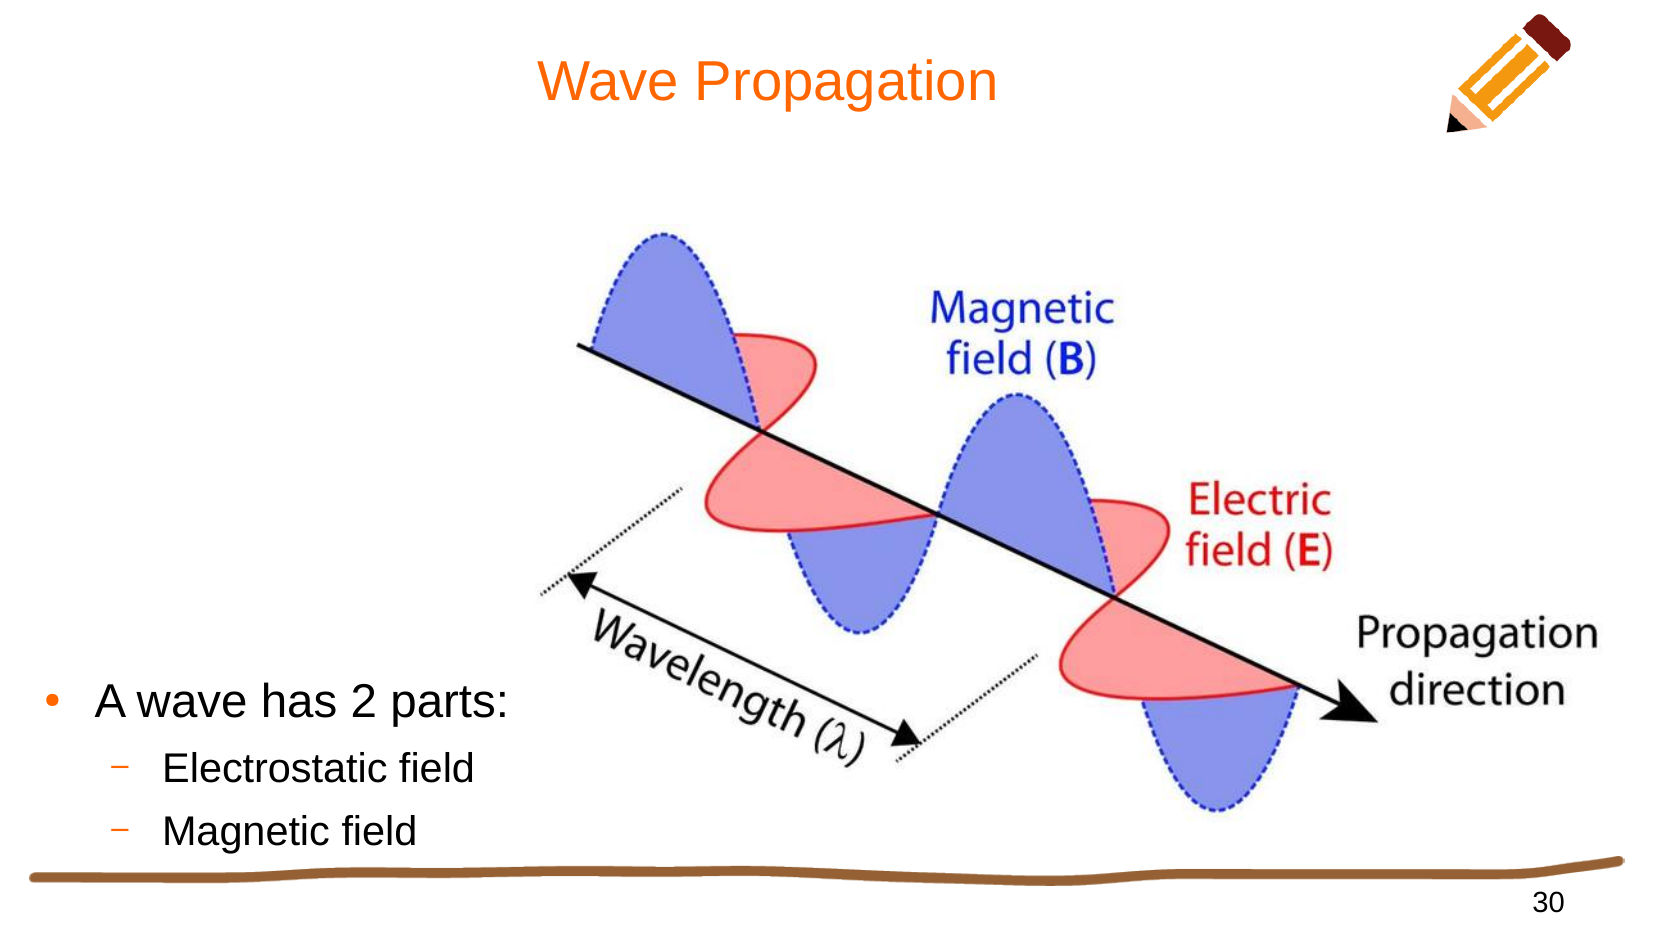

# Wave Propagation
A wave has 2 parts:
Electrostatic field
Magnetic field
30